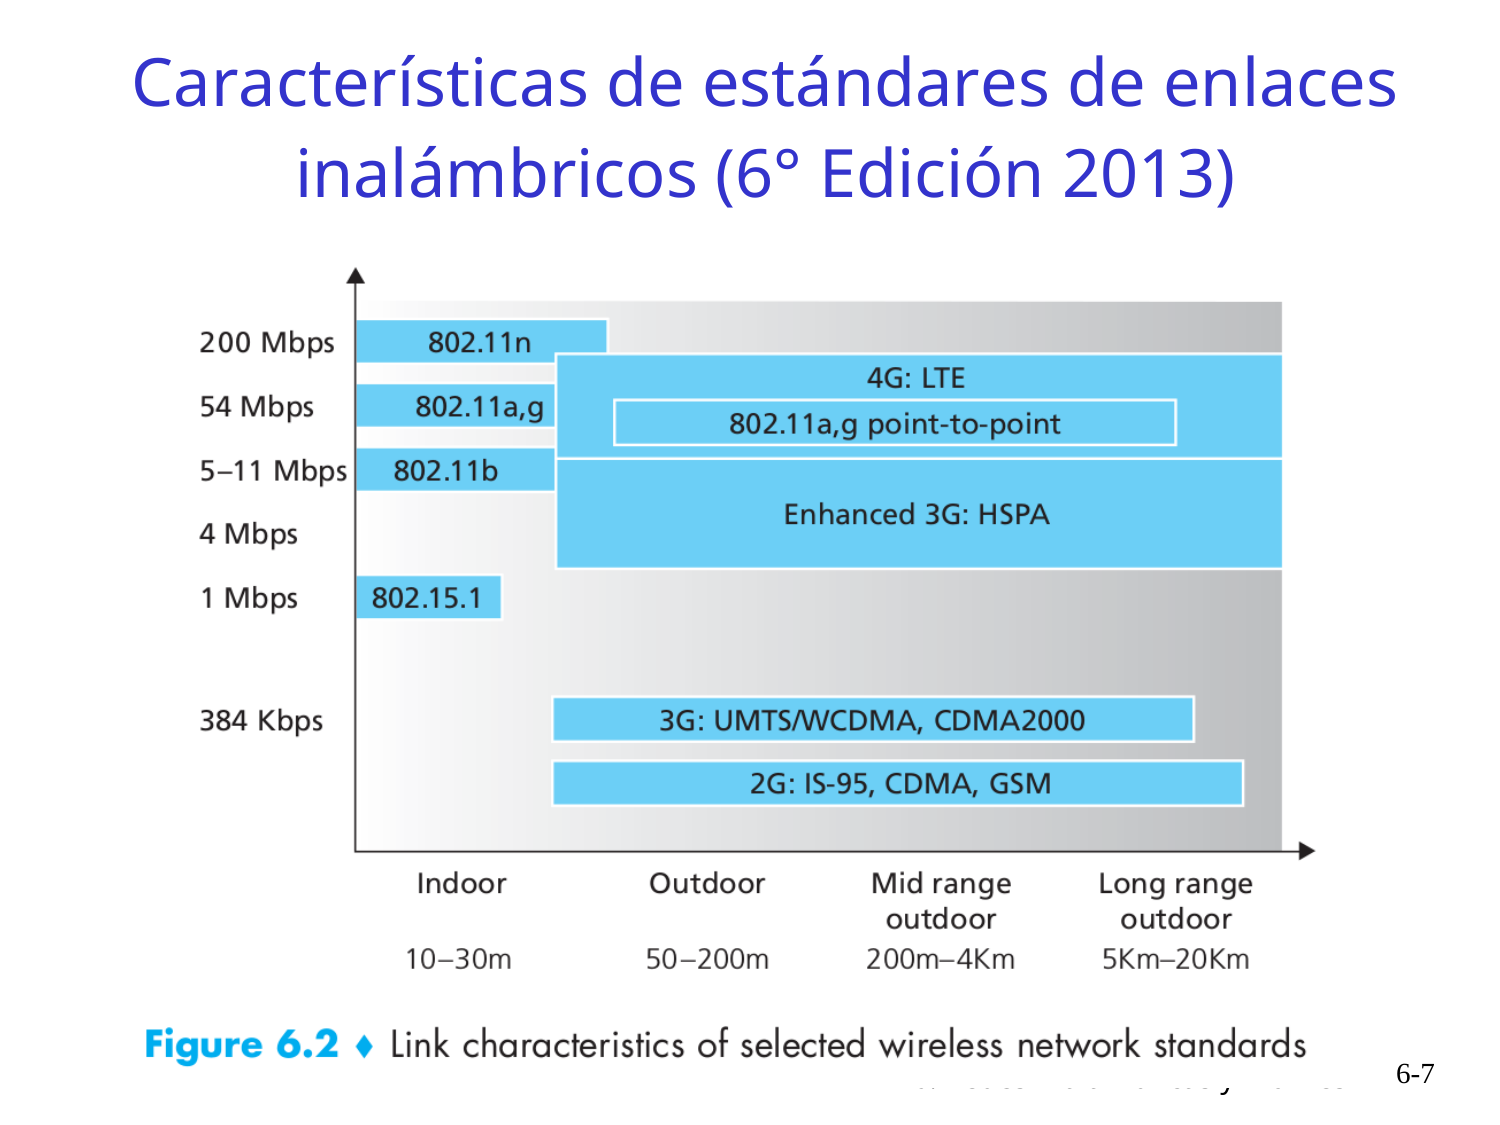

# Características de estándares de enlaces inalámbricos (6° Edición 2013)
7